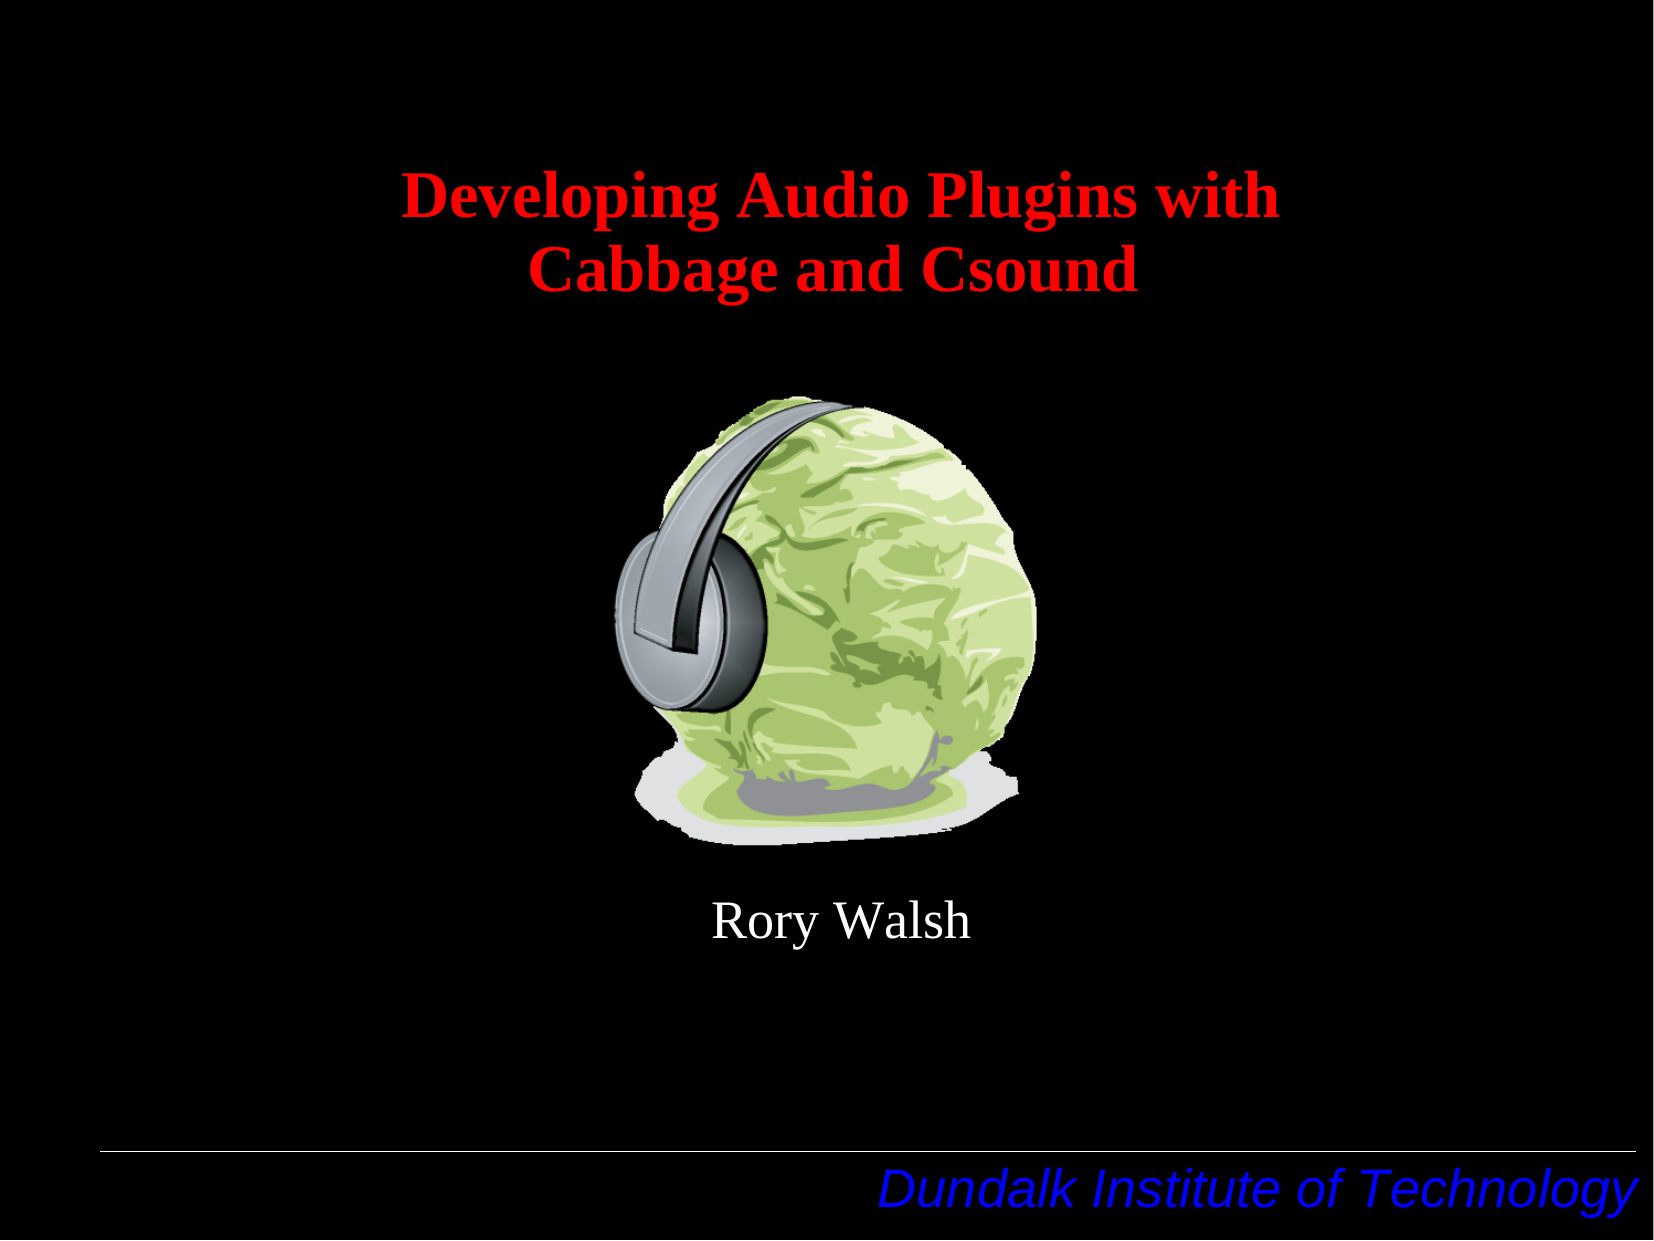

Developing Audio Plugins with Cabbage and Csound
Rory Walsh
Dundalk Institute of Technology